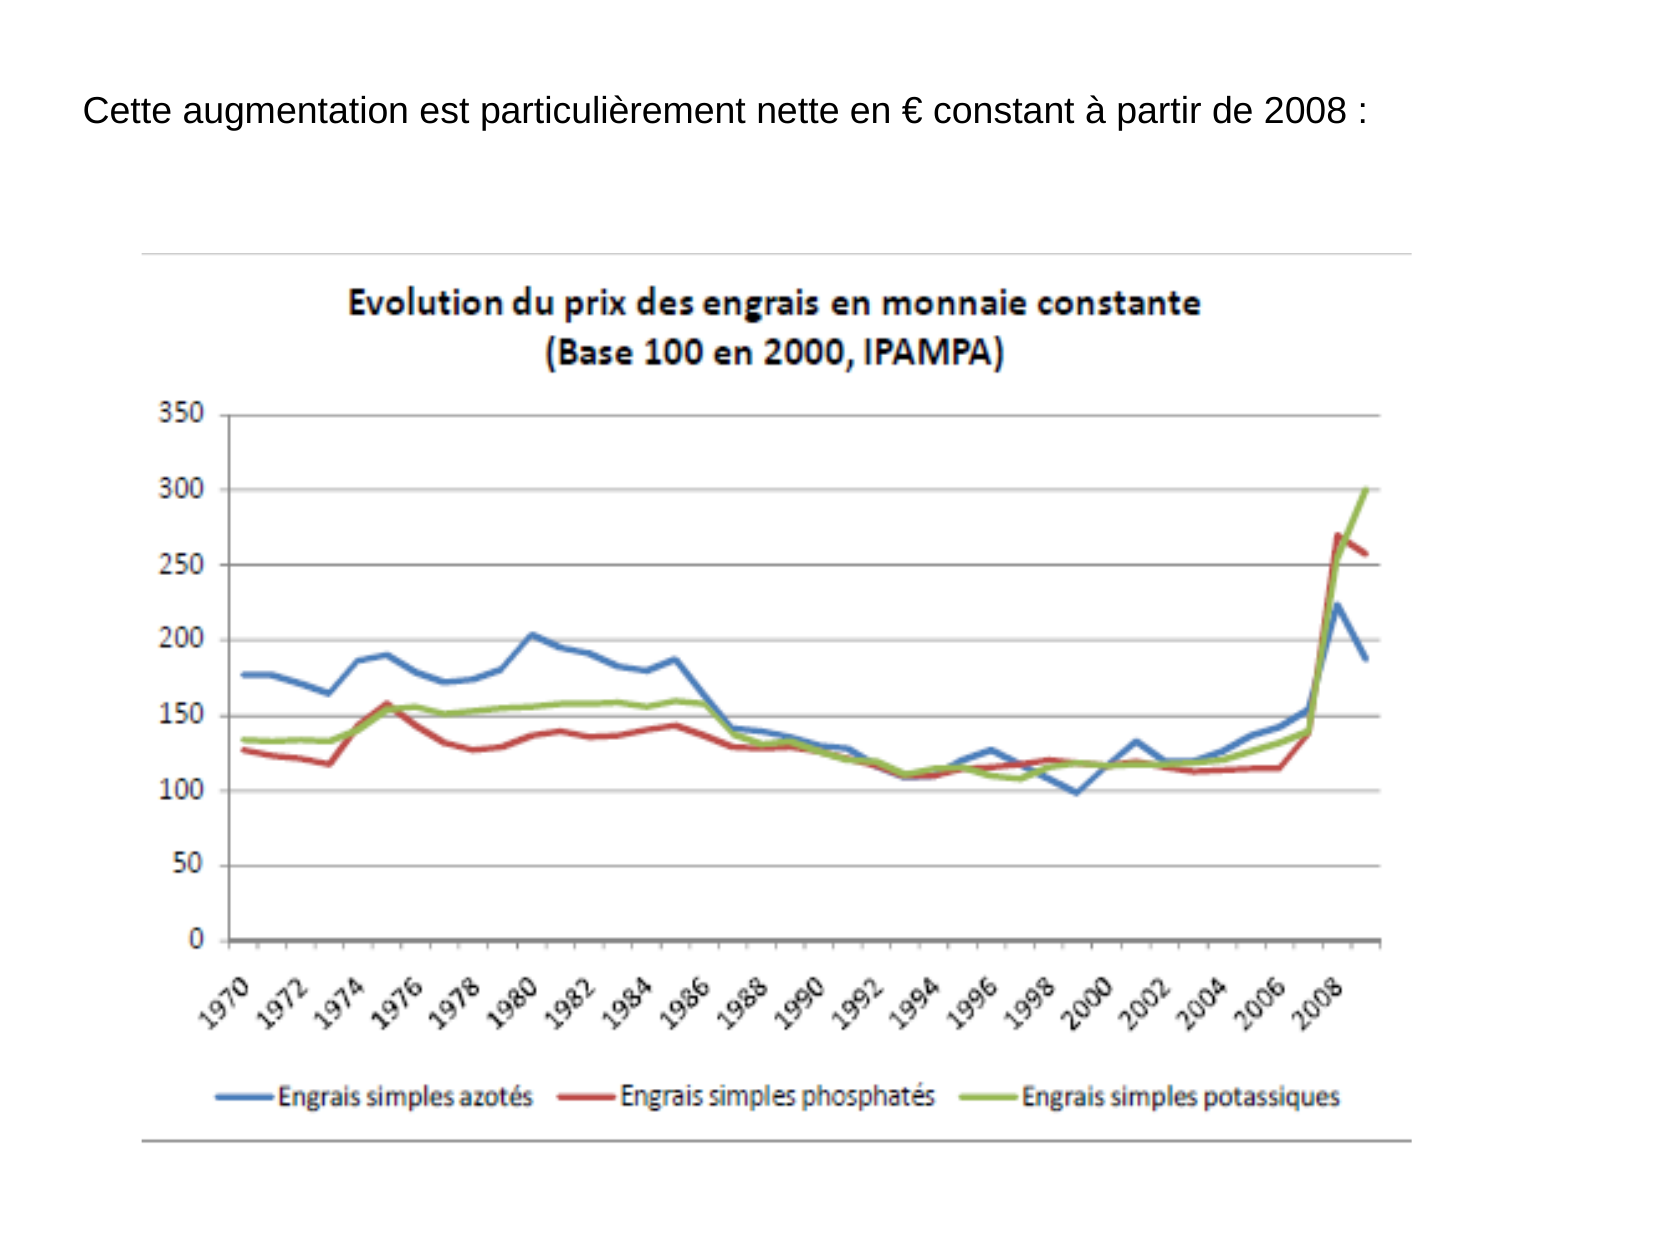

# Cette augmentation est particulièrement nette en € constant à partir de 2008 :